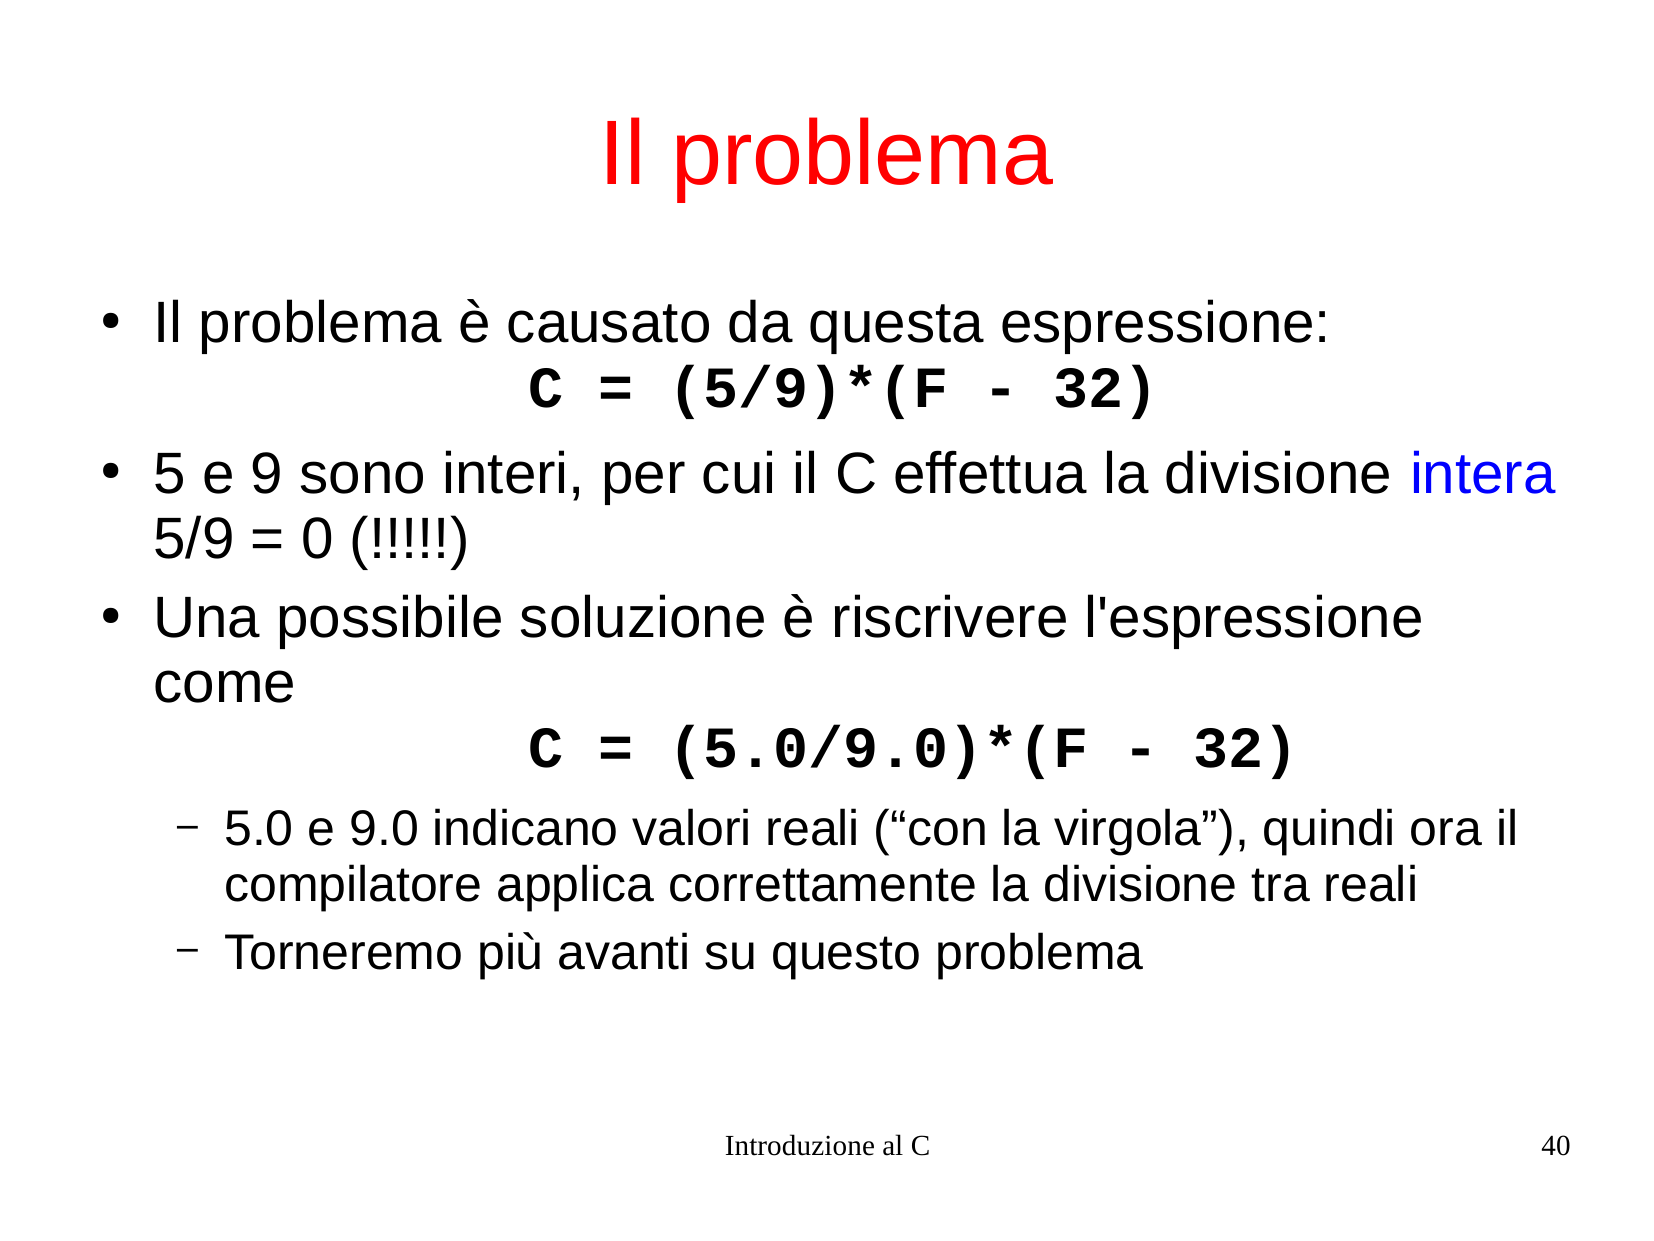

# Il problema
Il problema è causato da questa espressione:
					C = (5/9)*(F - 32)
5 e 9 sono interi, per cui il C effettua la divisione intera 5/9 = 0 (!!!!!)
Una possibile soluzione è riscrivere l'espressione come
					C = (5.0/9.0)*(F - 32)
5.0 e 9.0 indicano valori reali (“con la virgola”), quindi ora il compilatore applica correttamente la divisione tra reali
Torneremo più avanti su questo problema
Introduzione al C
40